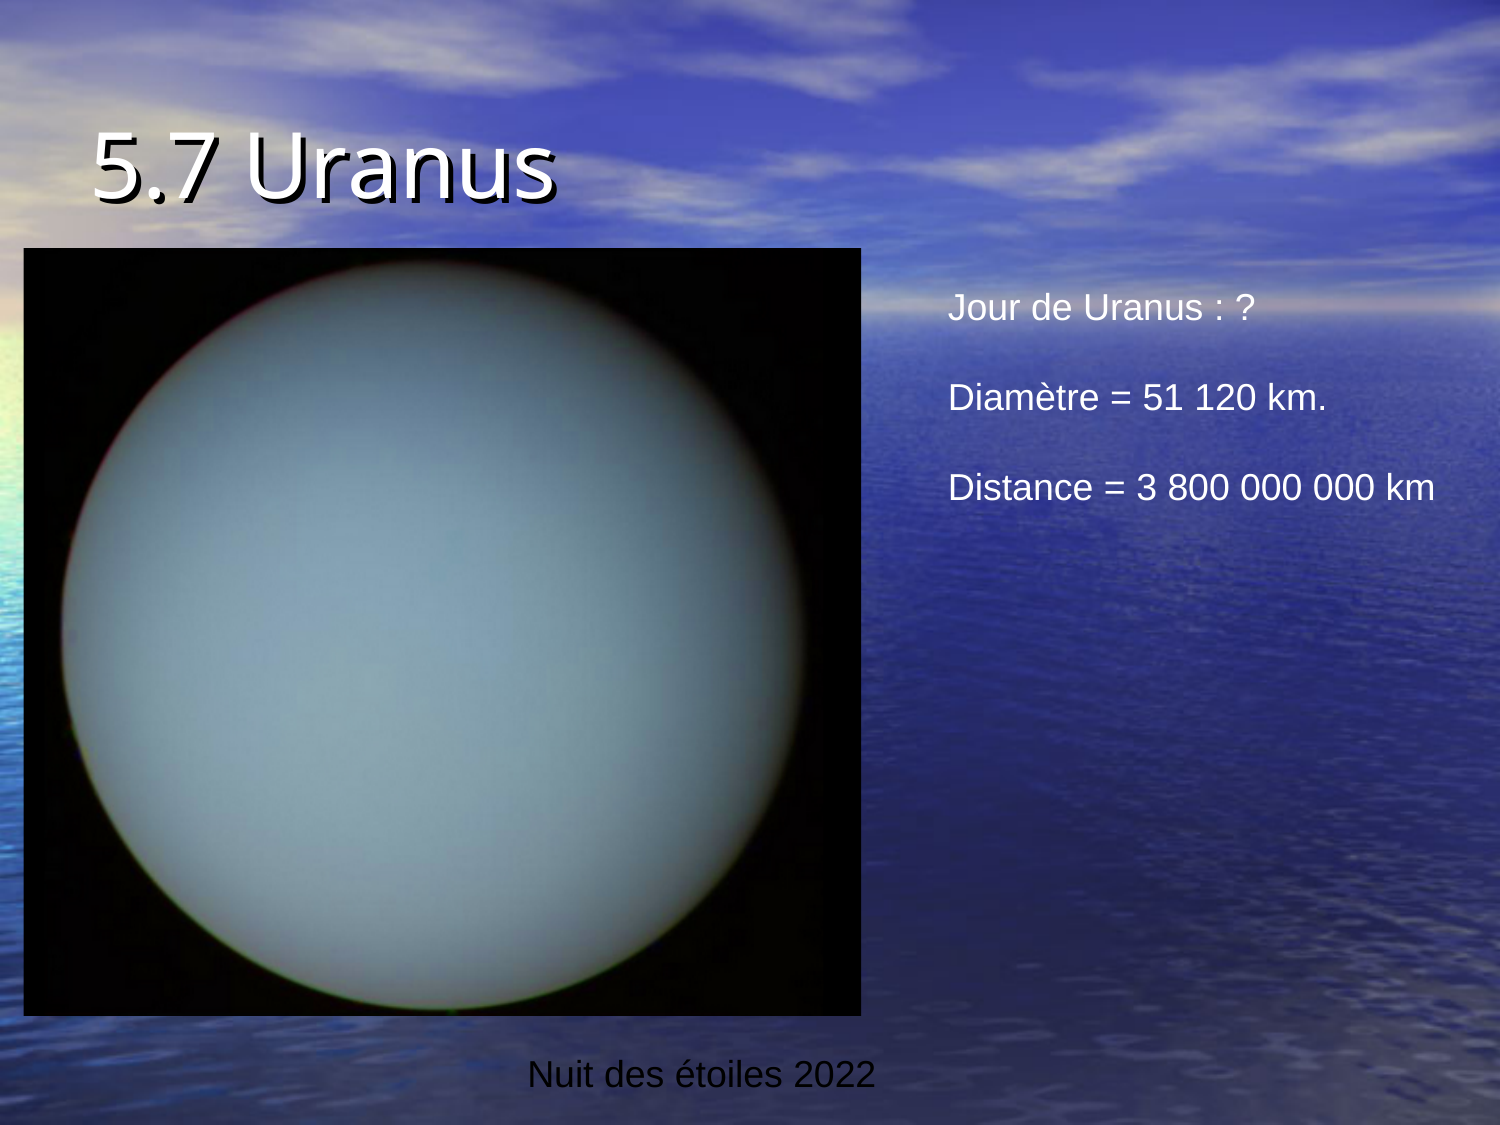

# 5.7 Uranus
Jour de Uranus : ?
Diamètre = 51 120 km.
Distance = 3 800 000 000 km
Nuit des étoiles 2022